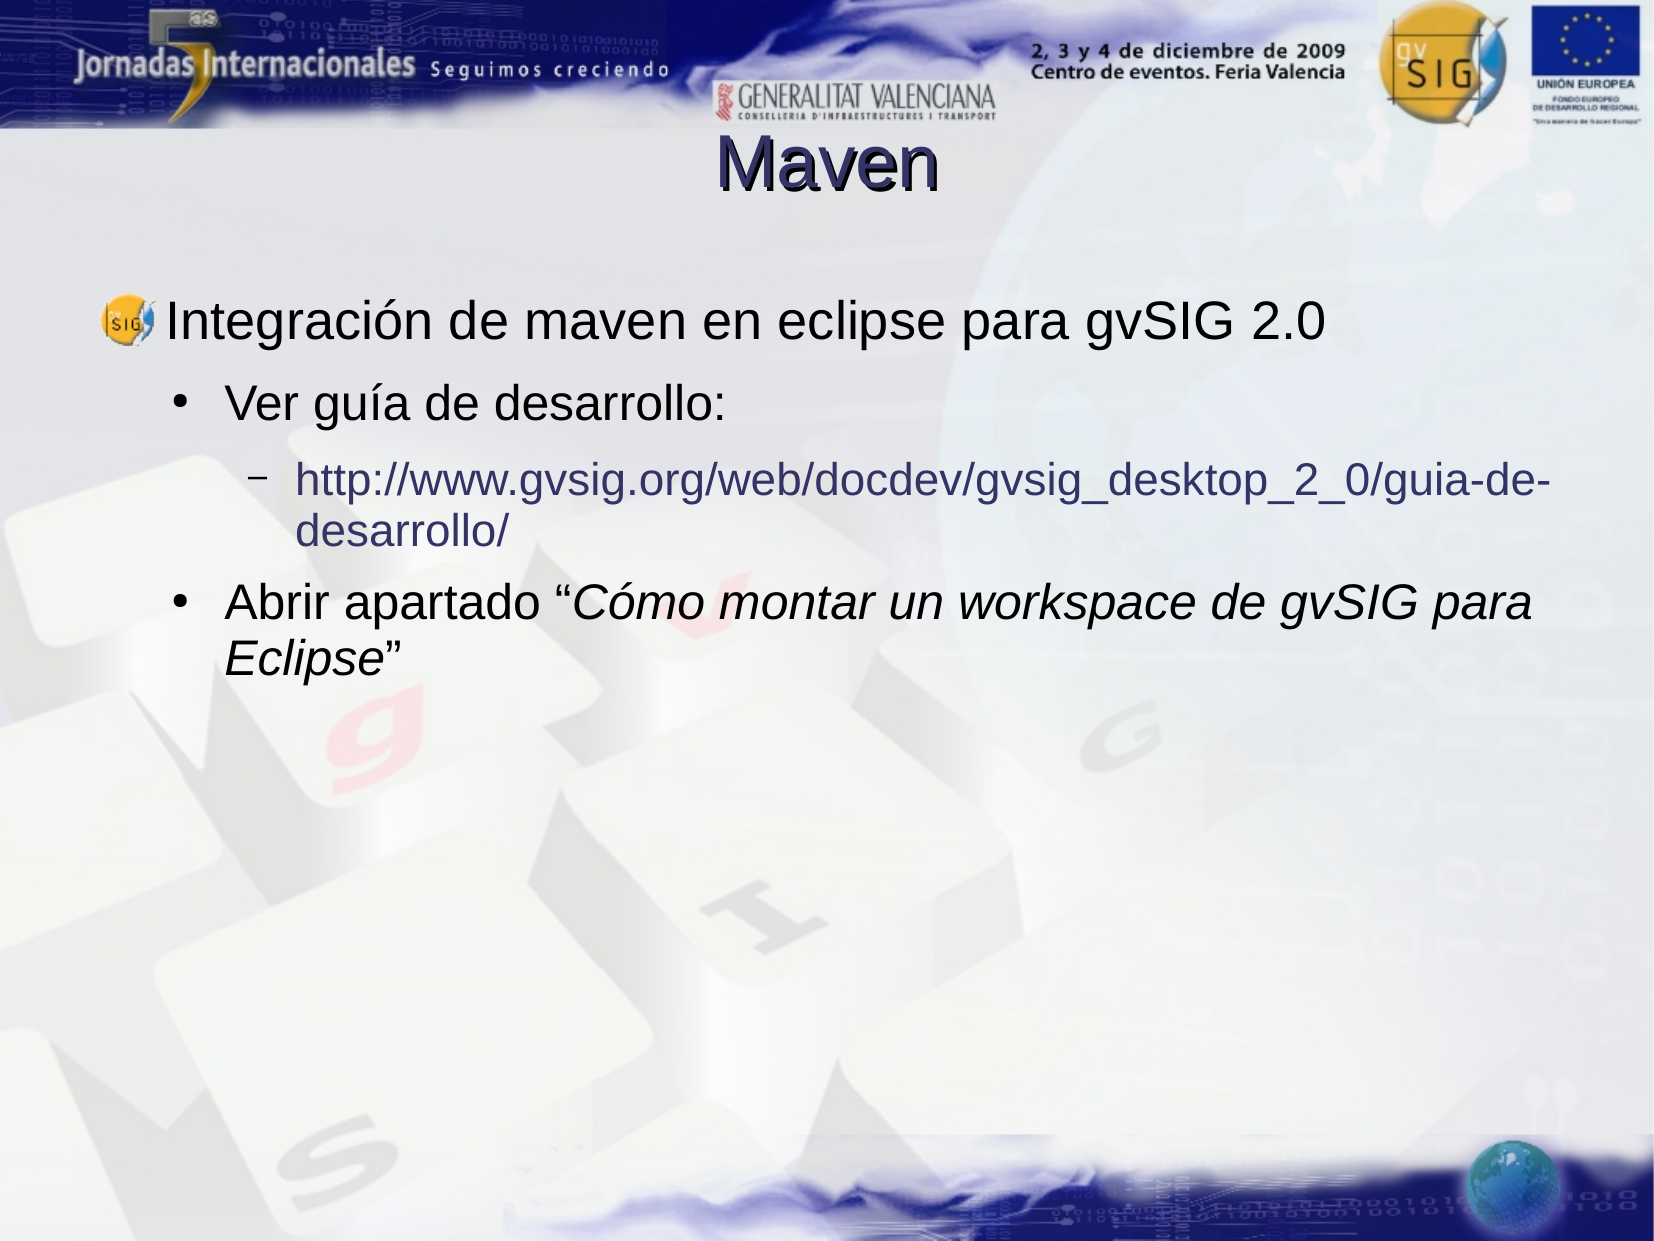

# Maven
Integración de maven en eclipse para gvSIG 2.0
Ver guía de desarrollo:
http://www.gvsig.org/web/docdev/gvsig_desktop_2_0/guia-de-desarrollo/
Abrir apartado “Cómo montar un workspace de gvSIG para Eclipse”